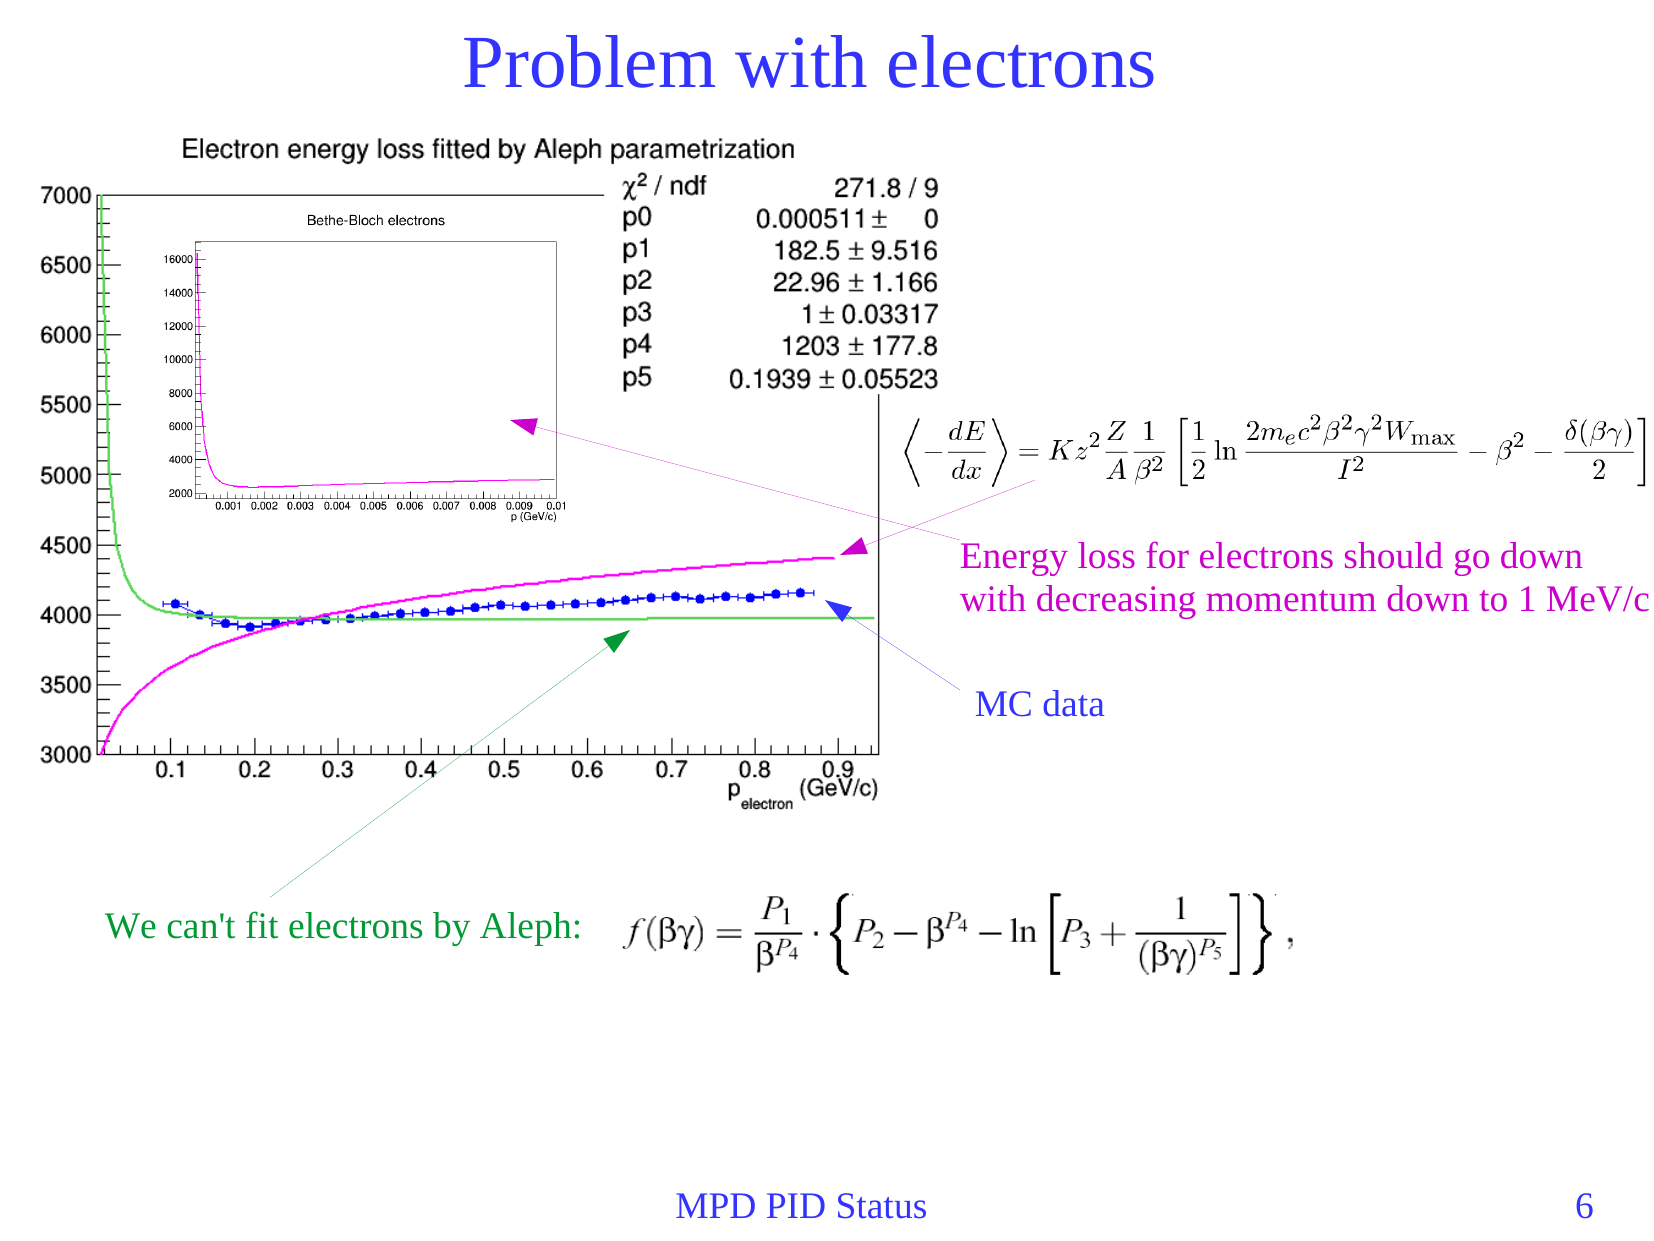

# Problem with electrons
Energy loss for electrons should go down
with decreasing momentum down to 1 MeV/c
MC data
We can't fit electrons by Aleph:
6